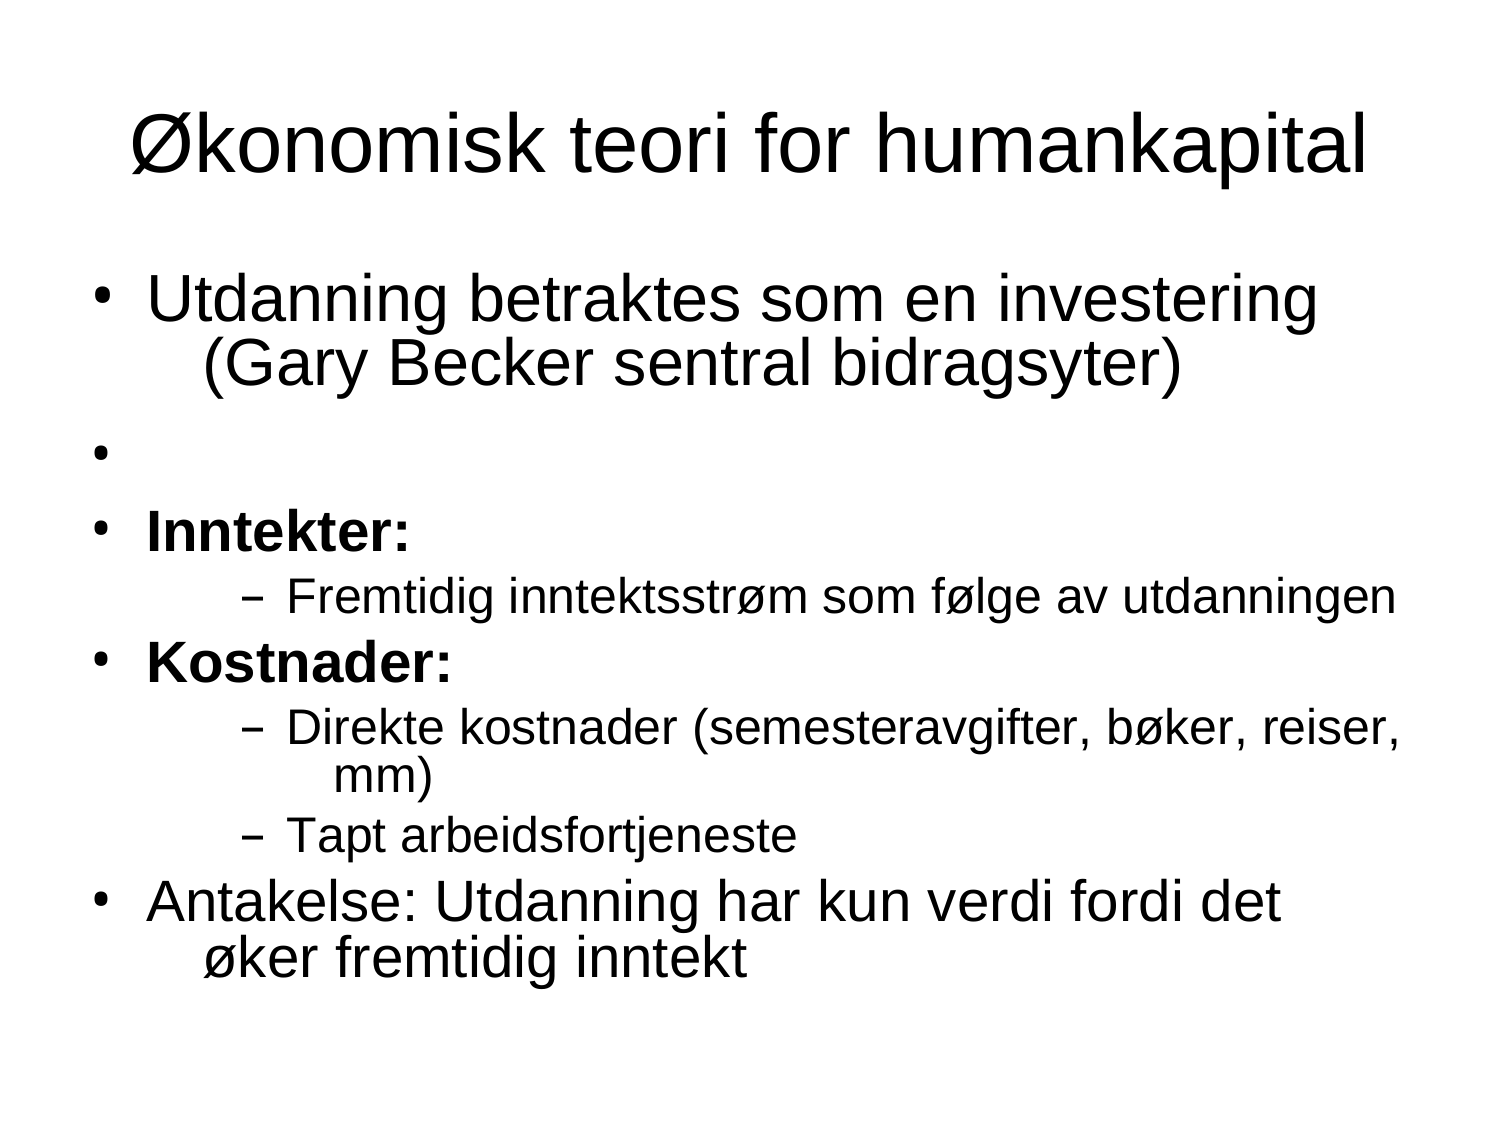

# Økonomisk teori for humankapital
Utdanning betraktes som en investering (Gary Becker sentral bidragsyter)
Inntekter:
Fremtidig inntektsstrøm som følge av utdanningen
Kostnader:
Direkte kostnader (semesteravgifter, bøker, reiser, mm)
Tapt arbeidsfortjeneste
Antakelse: Utdanning har kun verdi fordi det øker fremtidig inntekt